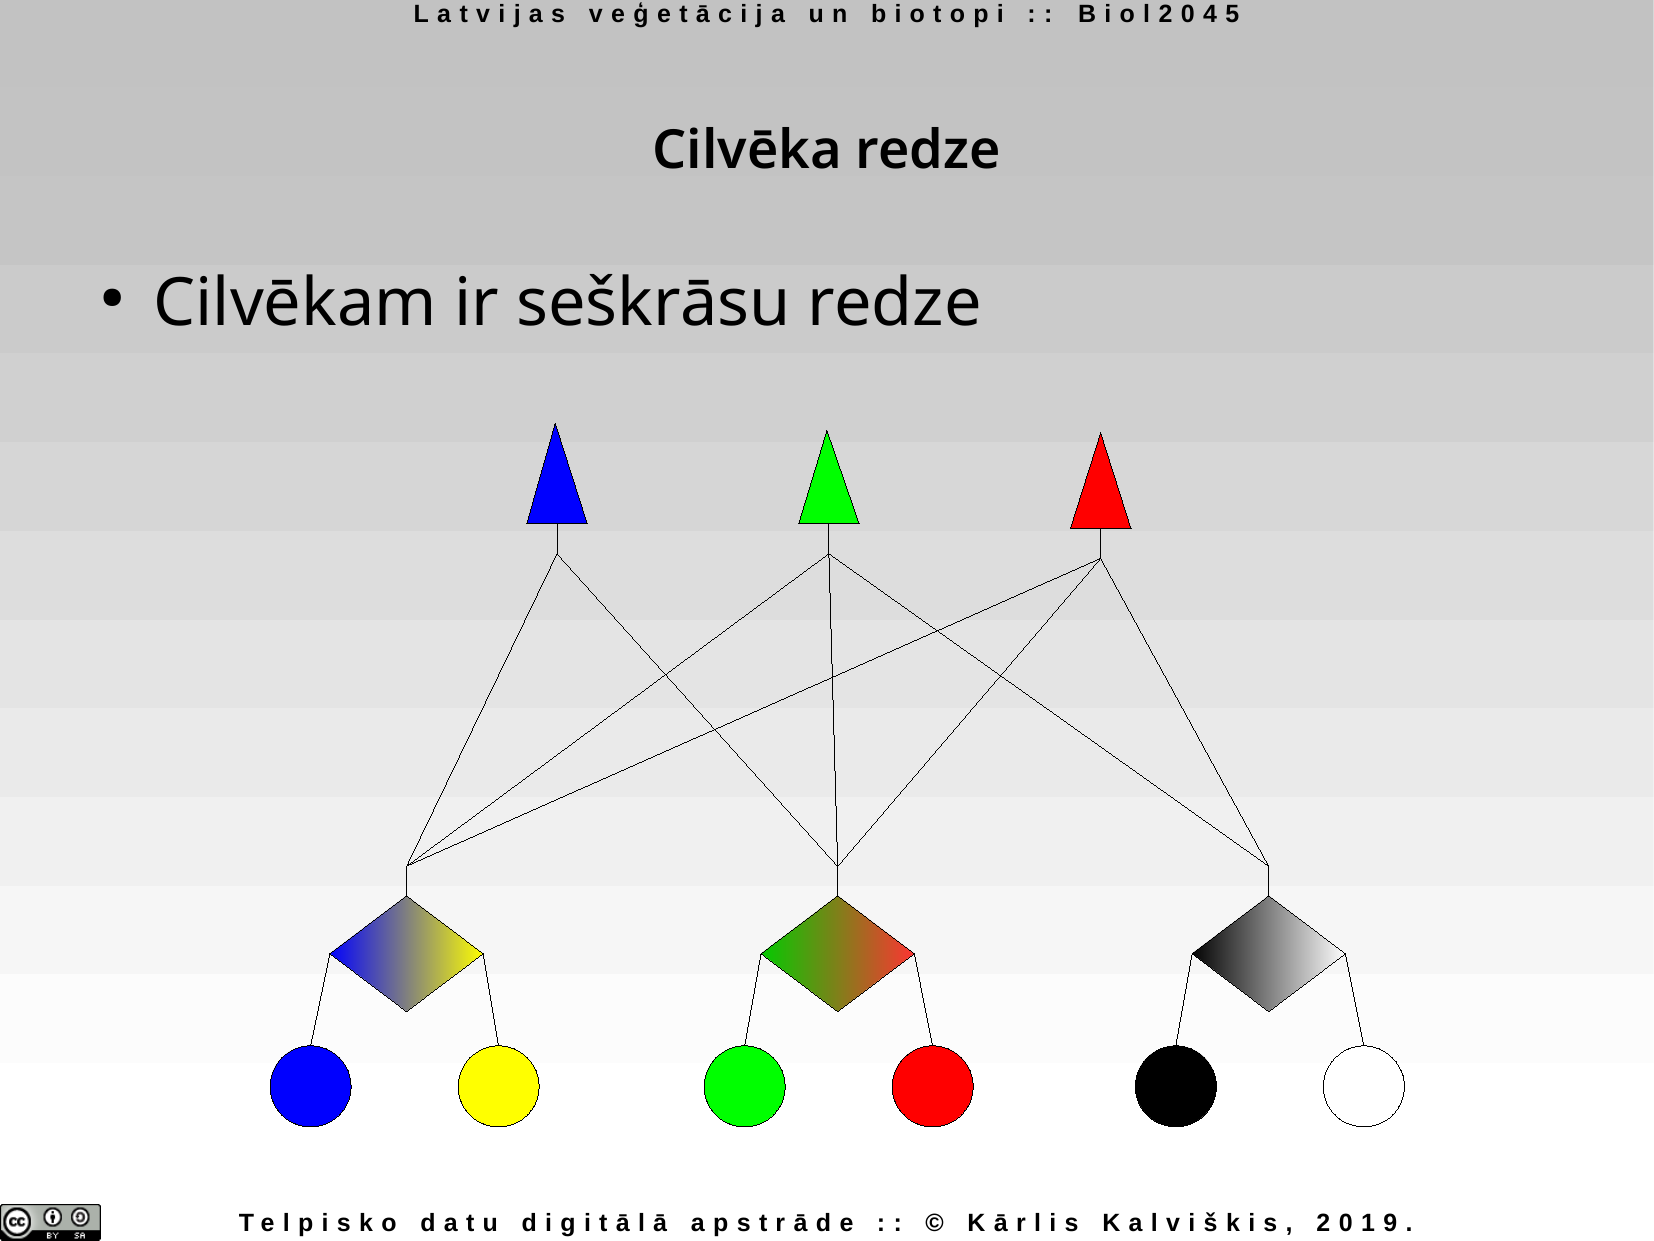

# Cilvēka redze
Cilvēkam ir seškrāsu redze